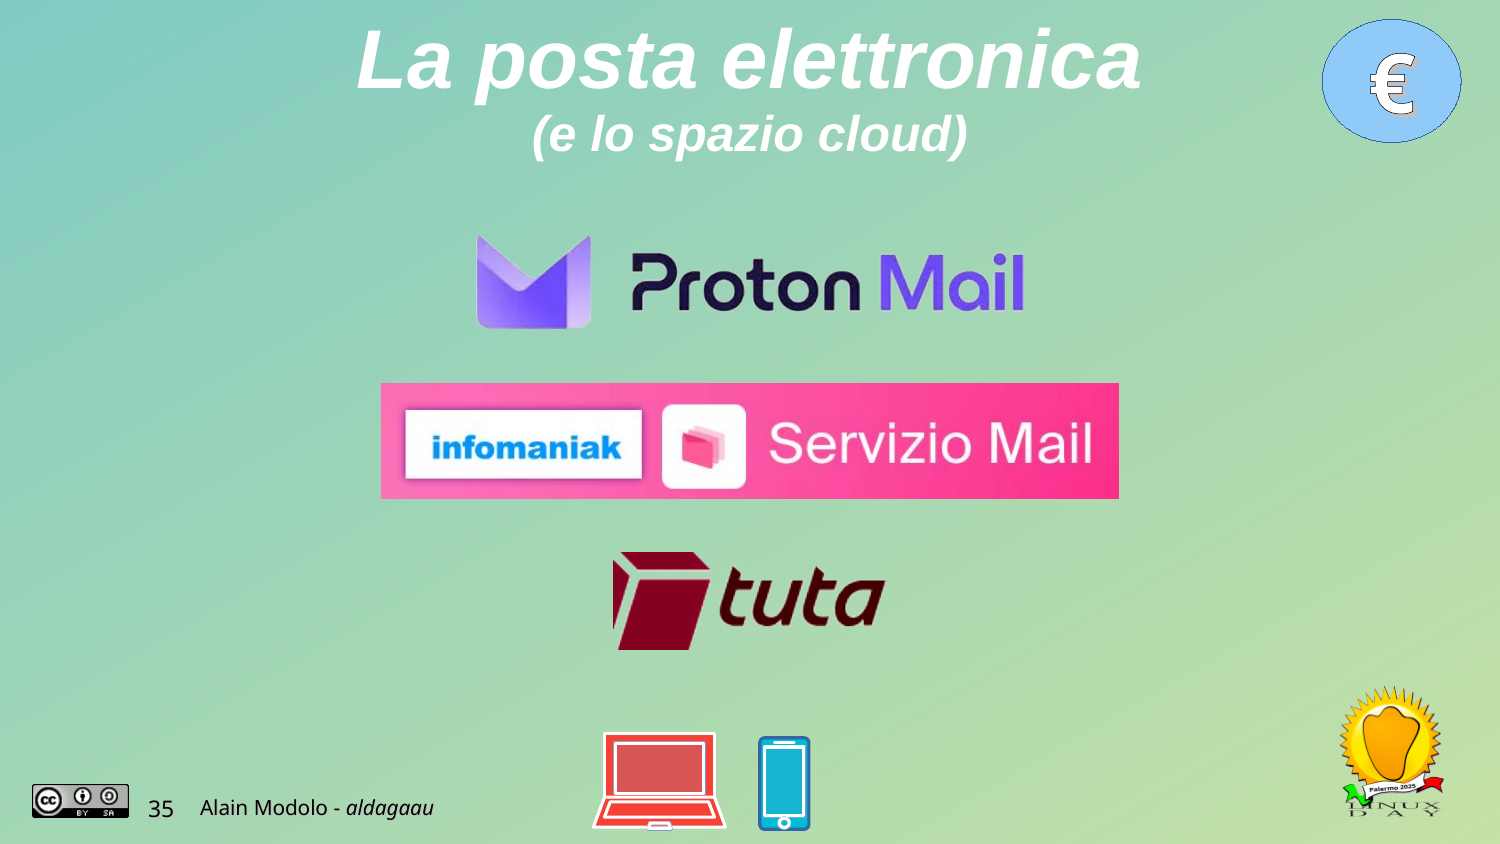

# La posta elettronica (e lo spazio cloud)
€